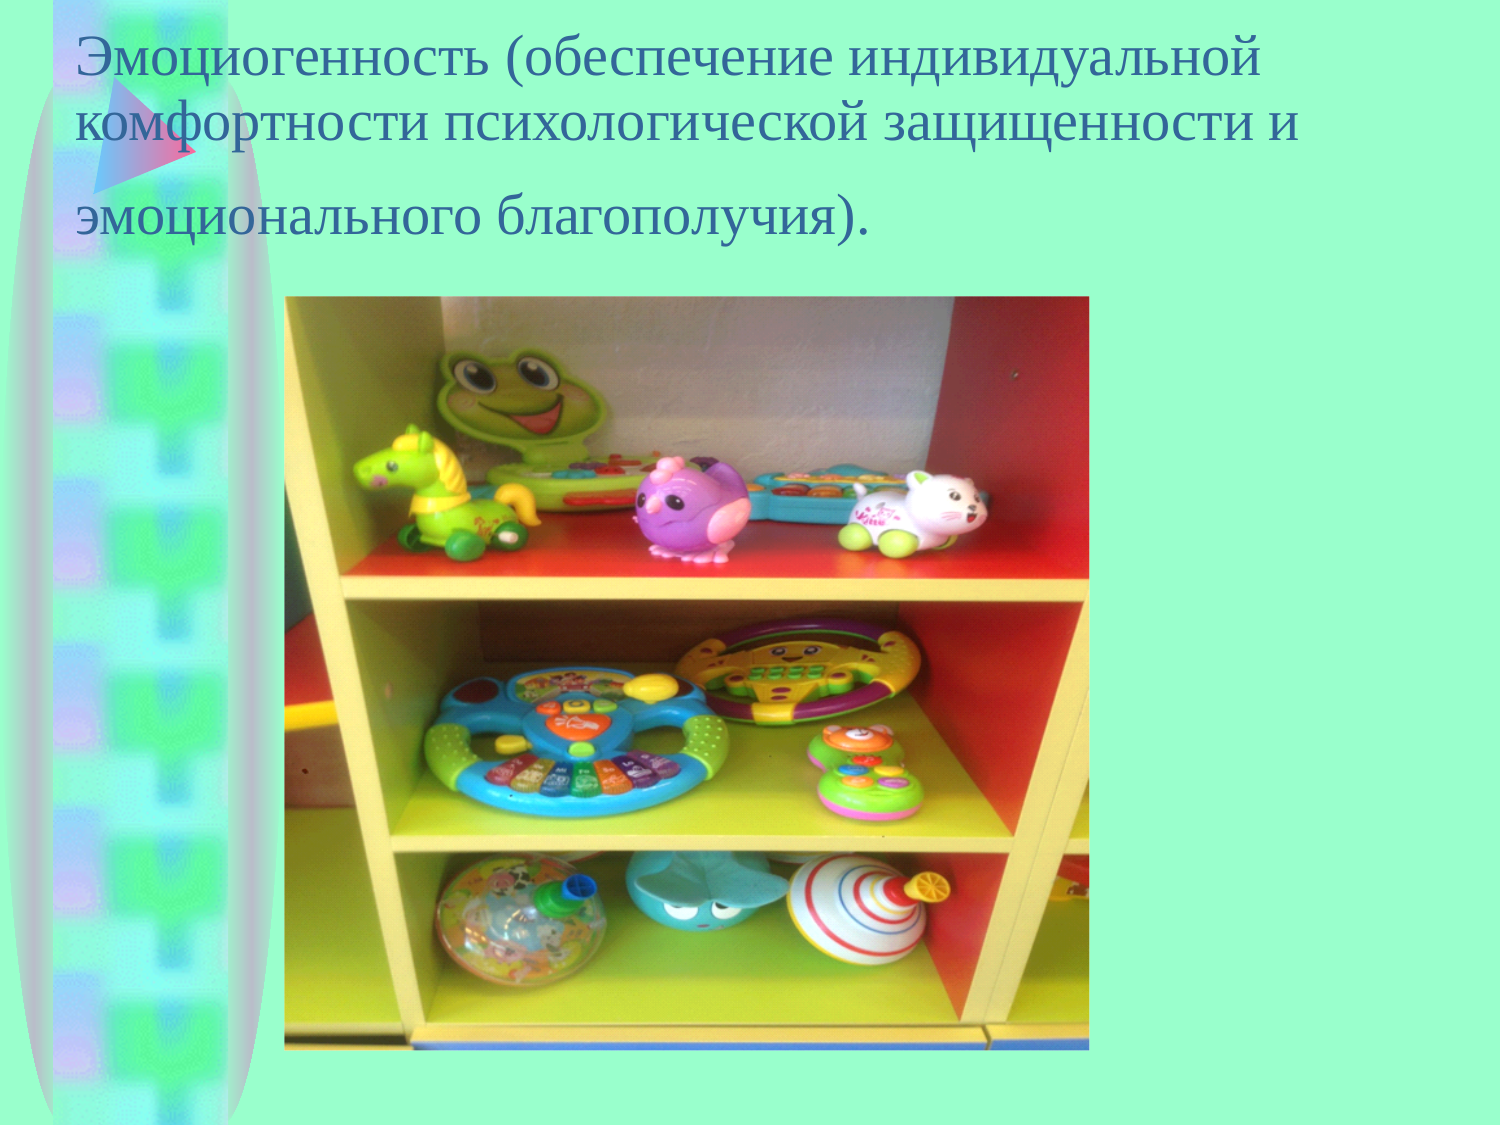

# Эмоциогенность (обеспечение индивидуальной комфортности психологической защищенности и эмоционального благополучия).